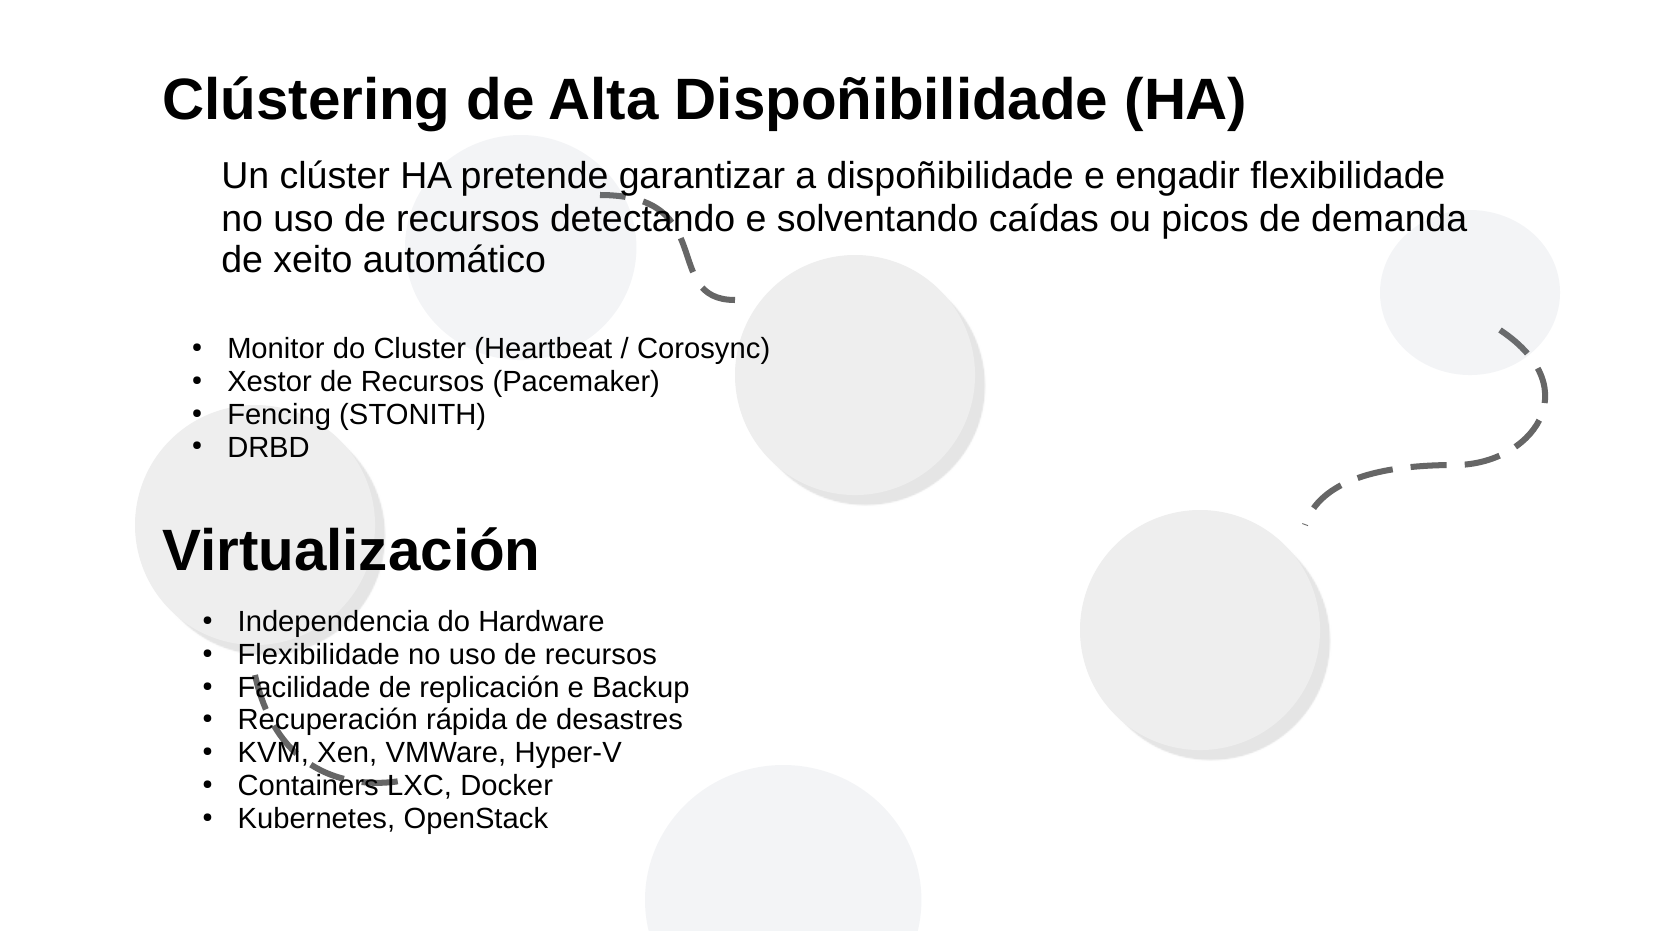

Clústering de Alta Dispoñibilidade (HA)
Un clúster HA pretende garantizar a dispoñibilidade e engadir flexibilidade no uso de recursos detectando e solventando caídas ou picos de demanda de xeito automático
Monitor do Cluster (Heartbeat / Corosync)
Xestor de Recursos (Pacemaker)
Fencing (STONITH)
DRBD
Virtualización
Independencia do Hardware
Flexibilidade no uso de recursos
Facilidade de replicación e Backup
Recuperación rápida de desastres
KVM, Xen, VMWare, Hyper-V
Containers LXC, Docker
Kubernetes, OpenStack